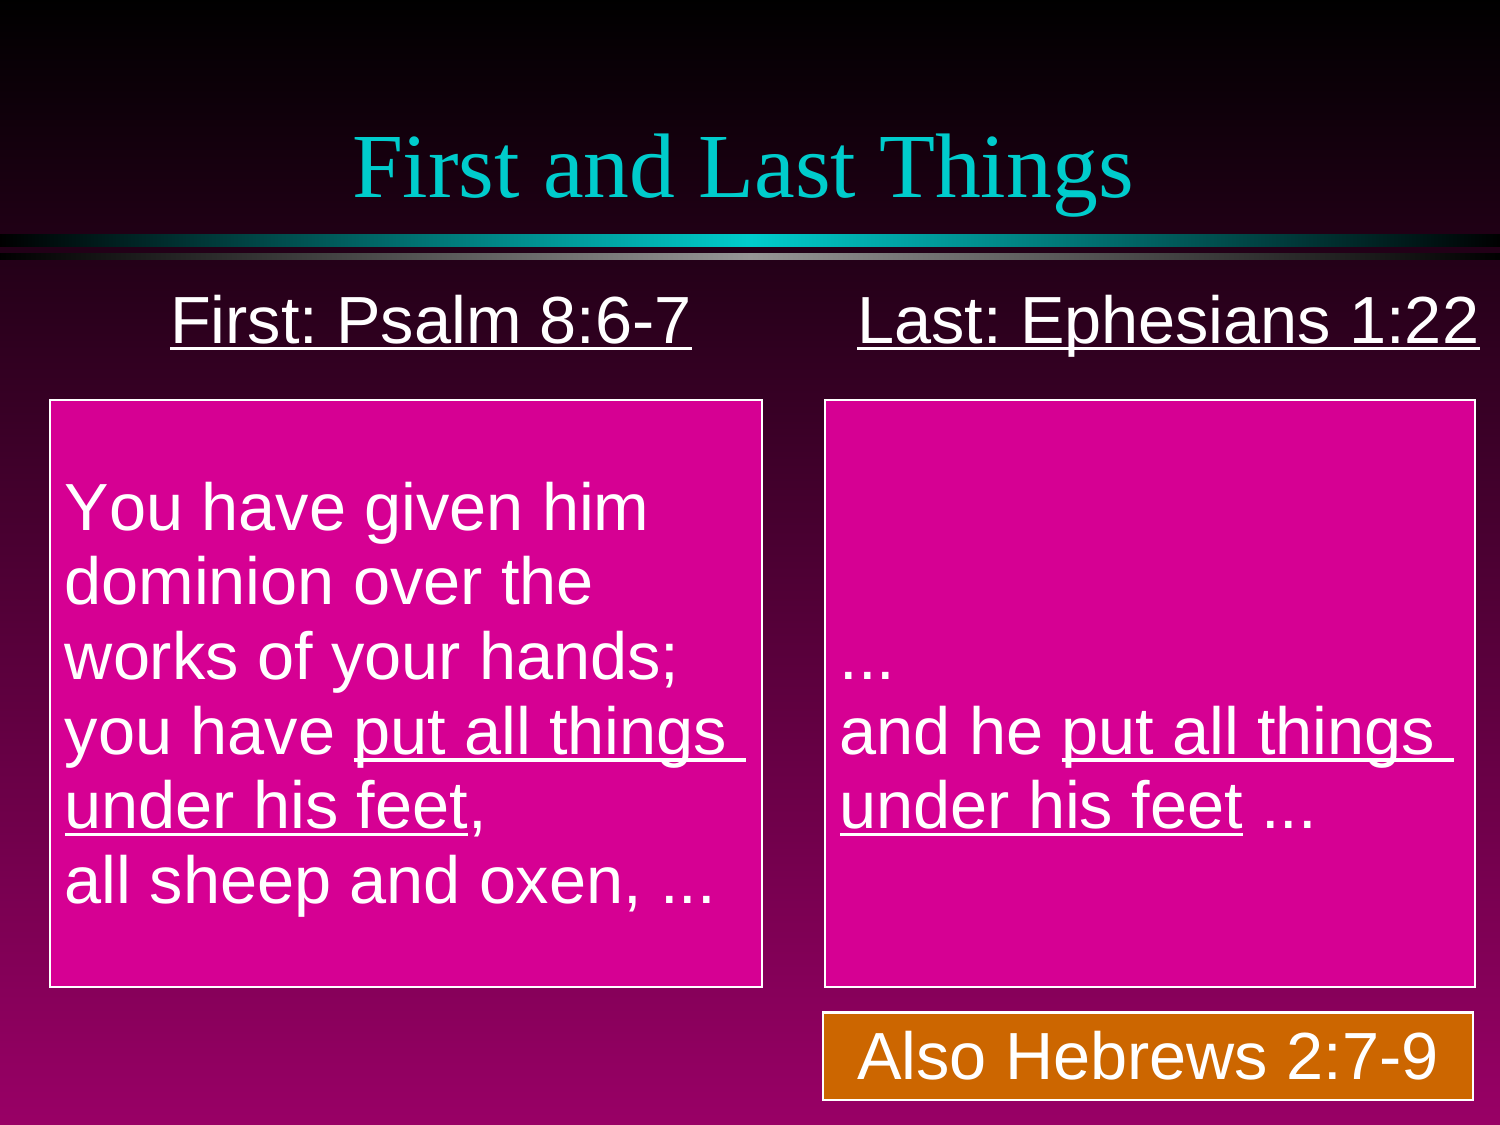

# First and Last Things
First: Psalm 8:6-7
Last: Ephesians 1:22
...
and he put all things
under his feet ...
You have given him
dominion over the
works of your hands;
you have put all things
under his feet,
all sheep and oxen, ...
Also Hebrews 2:7-9